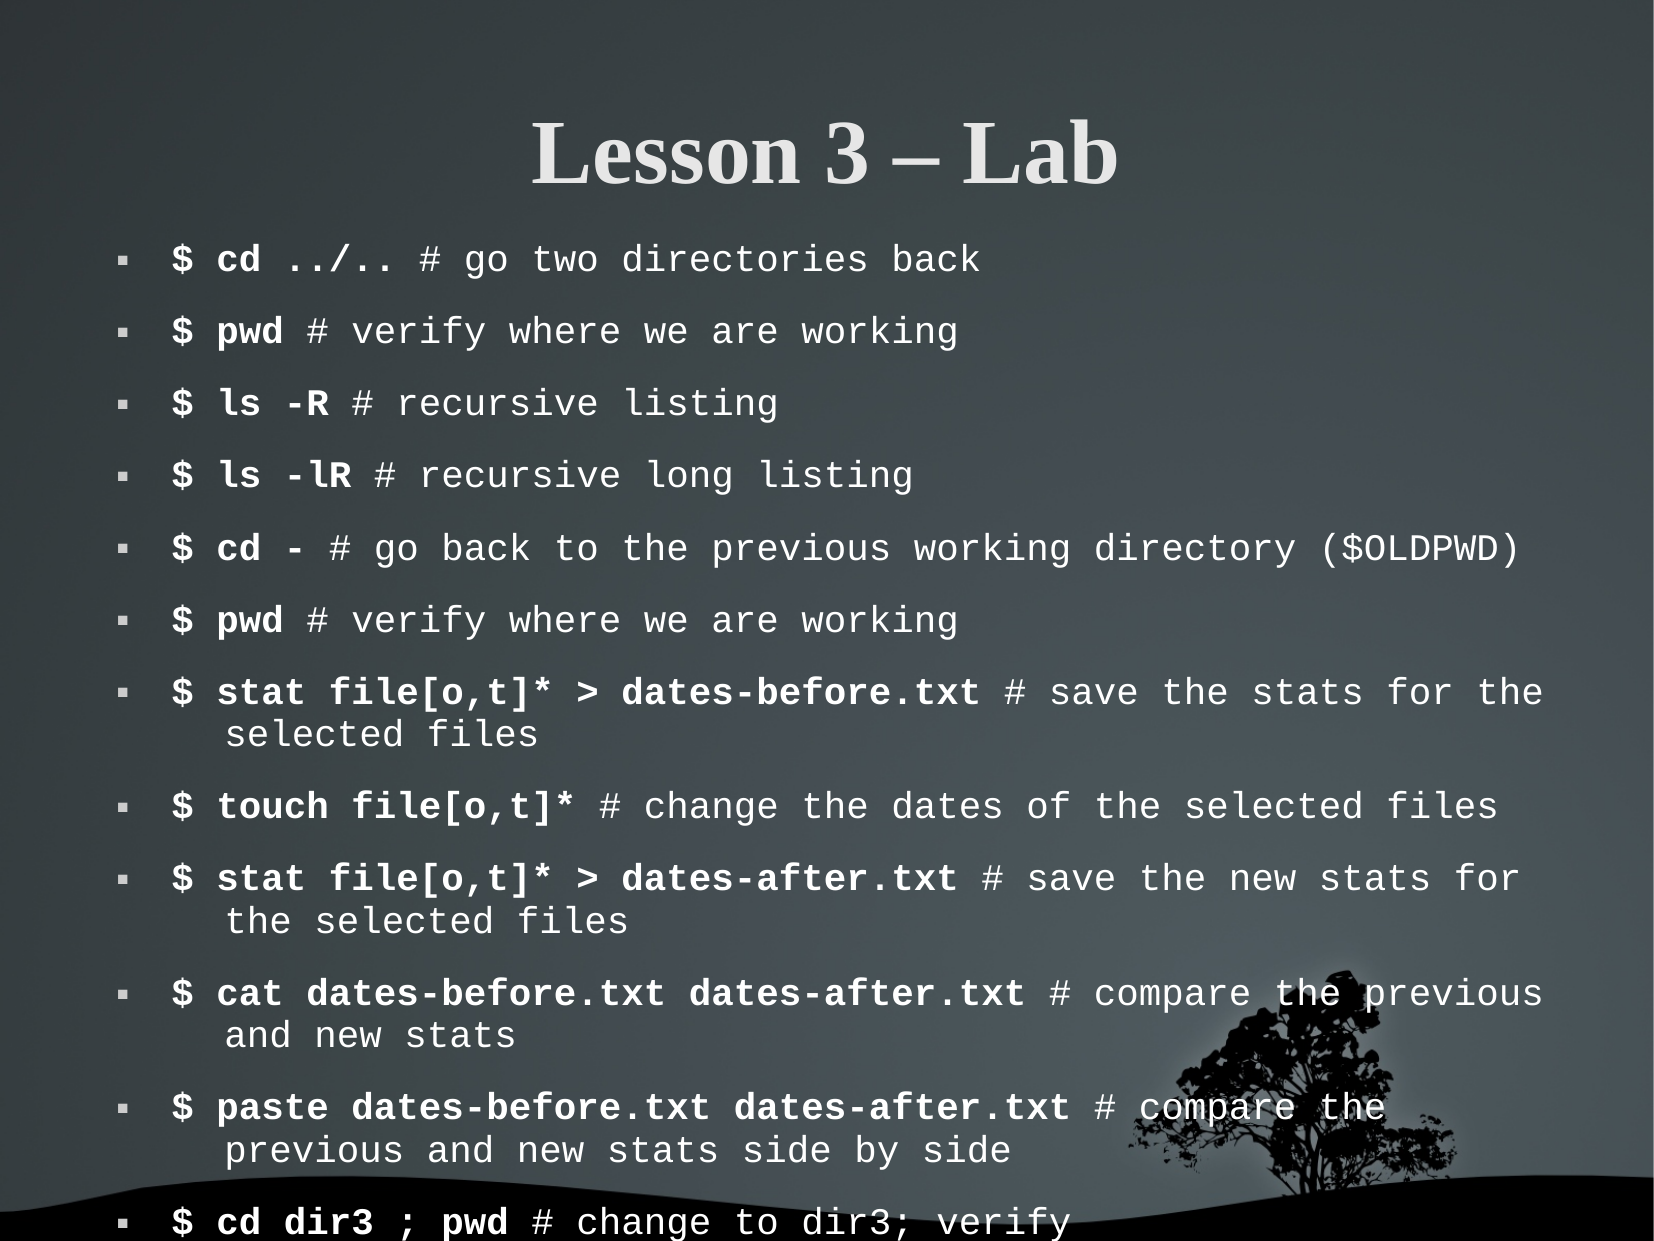

# Lesson 3 – Lab
$ cd ../.. # go two directories back
$ pwd # verify where we are working
$ ls -R # recursive listing
$ ls -lR # recursive long listing
$ cd - # go back to the previous working directory ($OLDPWD)
$ pwd # verify where we are working
$ stat file[o,t]* > dates-before.txt # save the stats for the selected files
$ touch file[o,t]* # change the dates of the selected files
$ stat file[o,t]* > dates-after.txt # save the new stats for the selected files
$ cat dates-before.txt dates-after.txt # compare the previous and new stats
$ paste dates-before.txt dates-after.txt # compare the previous and new stats side by side
$ cd dir3 ; pwd # change to dir3; verify
$ touch dir4/fileA dir4/fileB # create some more empty files